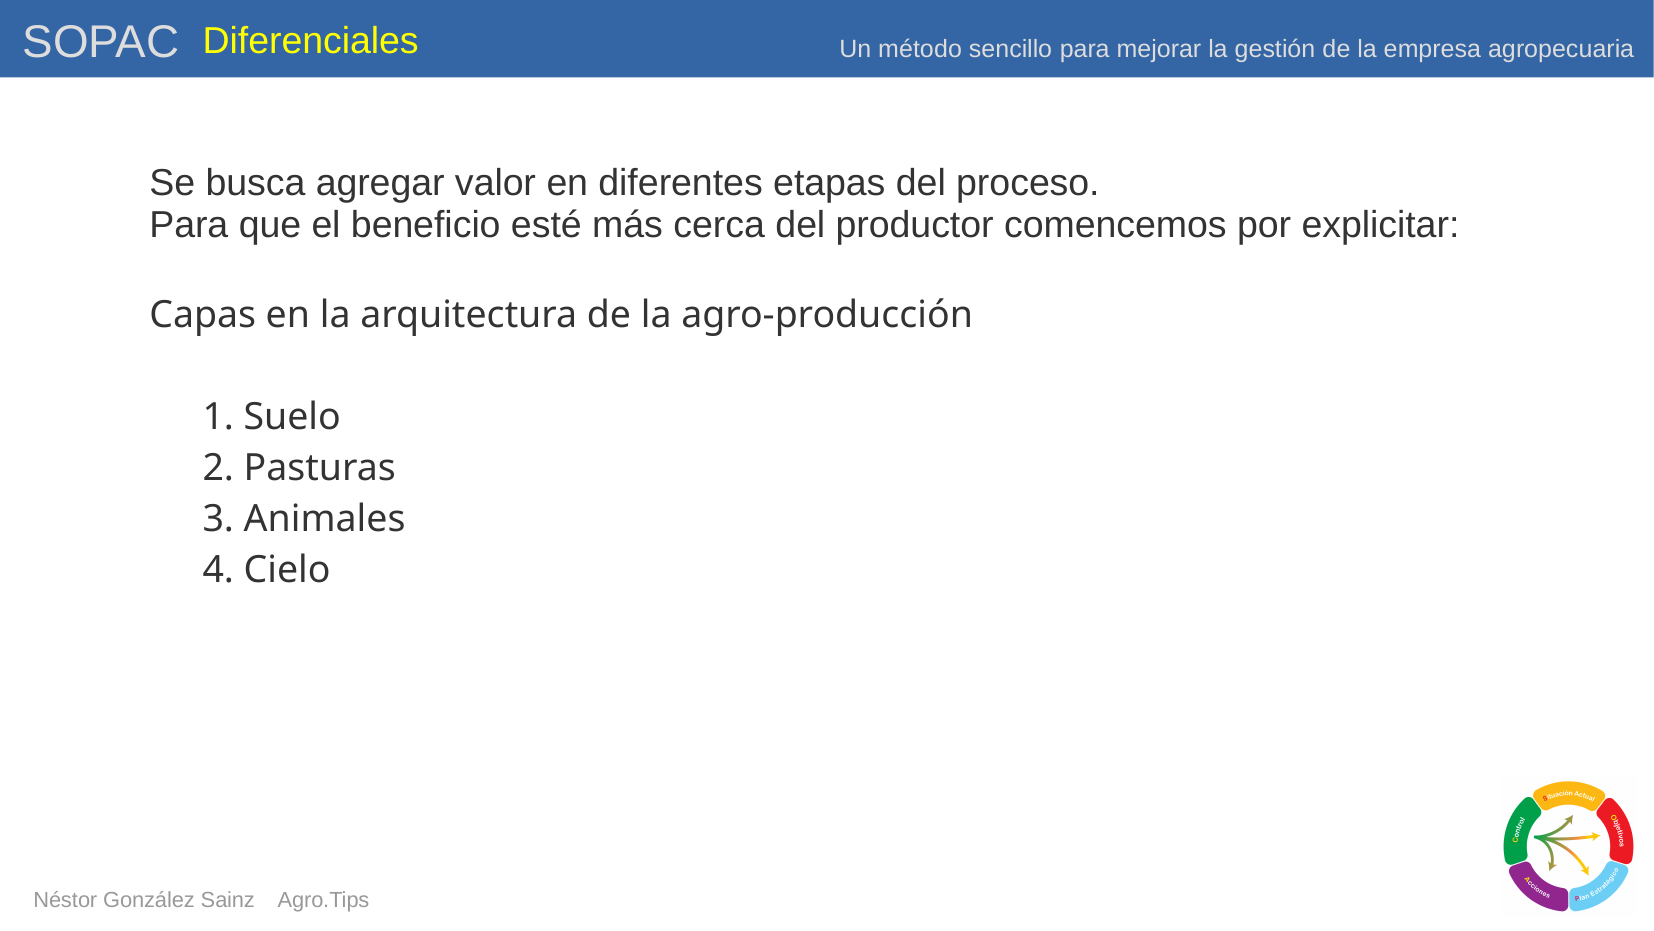

Diferenciales
Se busca agregar valor en diferentes etapas del proceso.
Para que el beneficio esté más cerca del productor comencemos por explicitar:
Capas en la arquitectura de la agro-producción
1. Suelo
2. Pasturas
3. Animales
4. Cielo